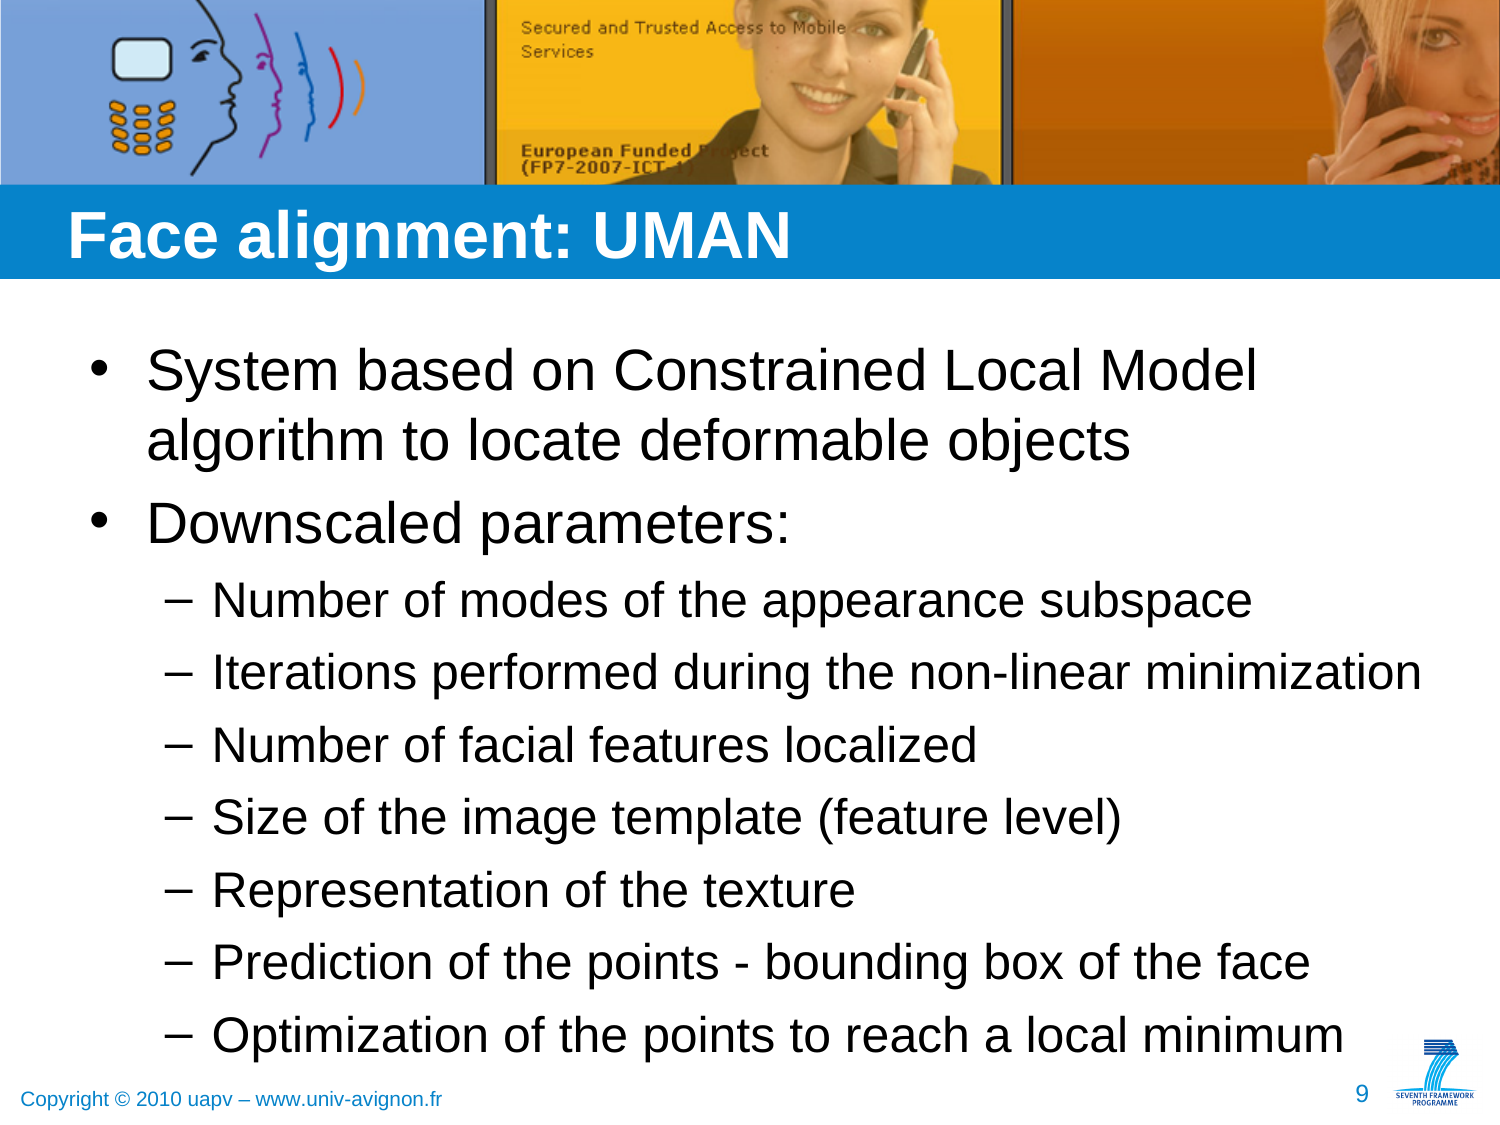

# Face alignment: UMAN
System based on Constrained Local Model
algorithm to locate deformable objects
Downscaled parameters:
Number of modes of the appearance subspace
Iterations performed during the non-linear minimization
Number of facial features localized
Size of the image template (feature level)
Representation of the texture
Prediction of the points - bounding box of the face
Optimization of the points to reach a local minimum